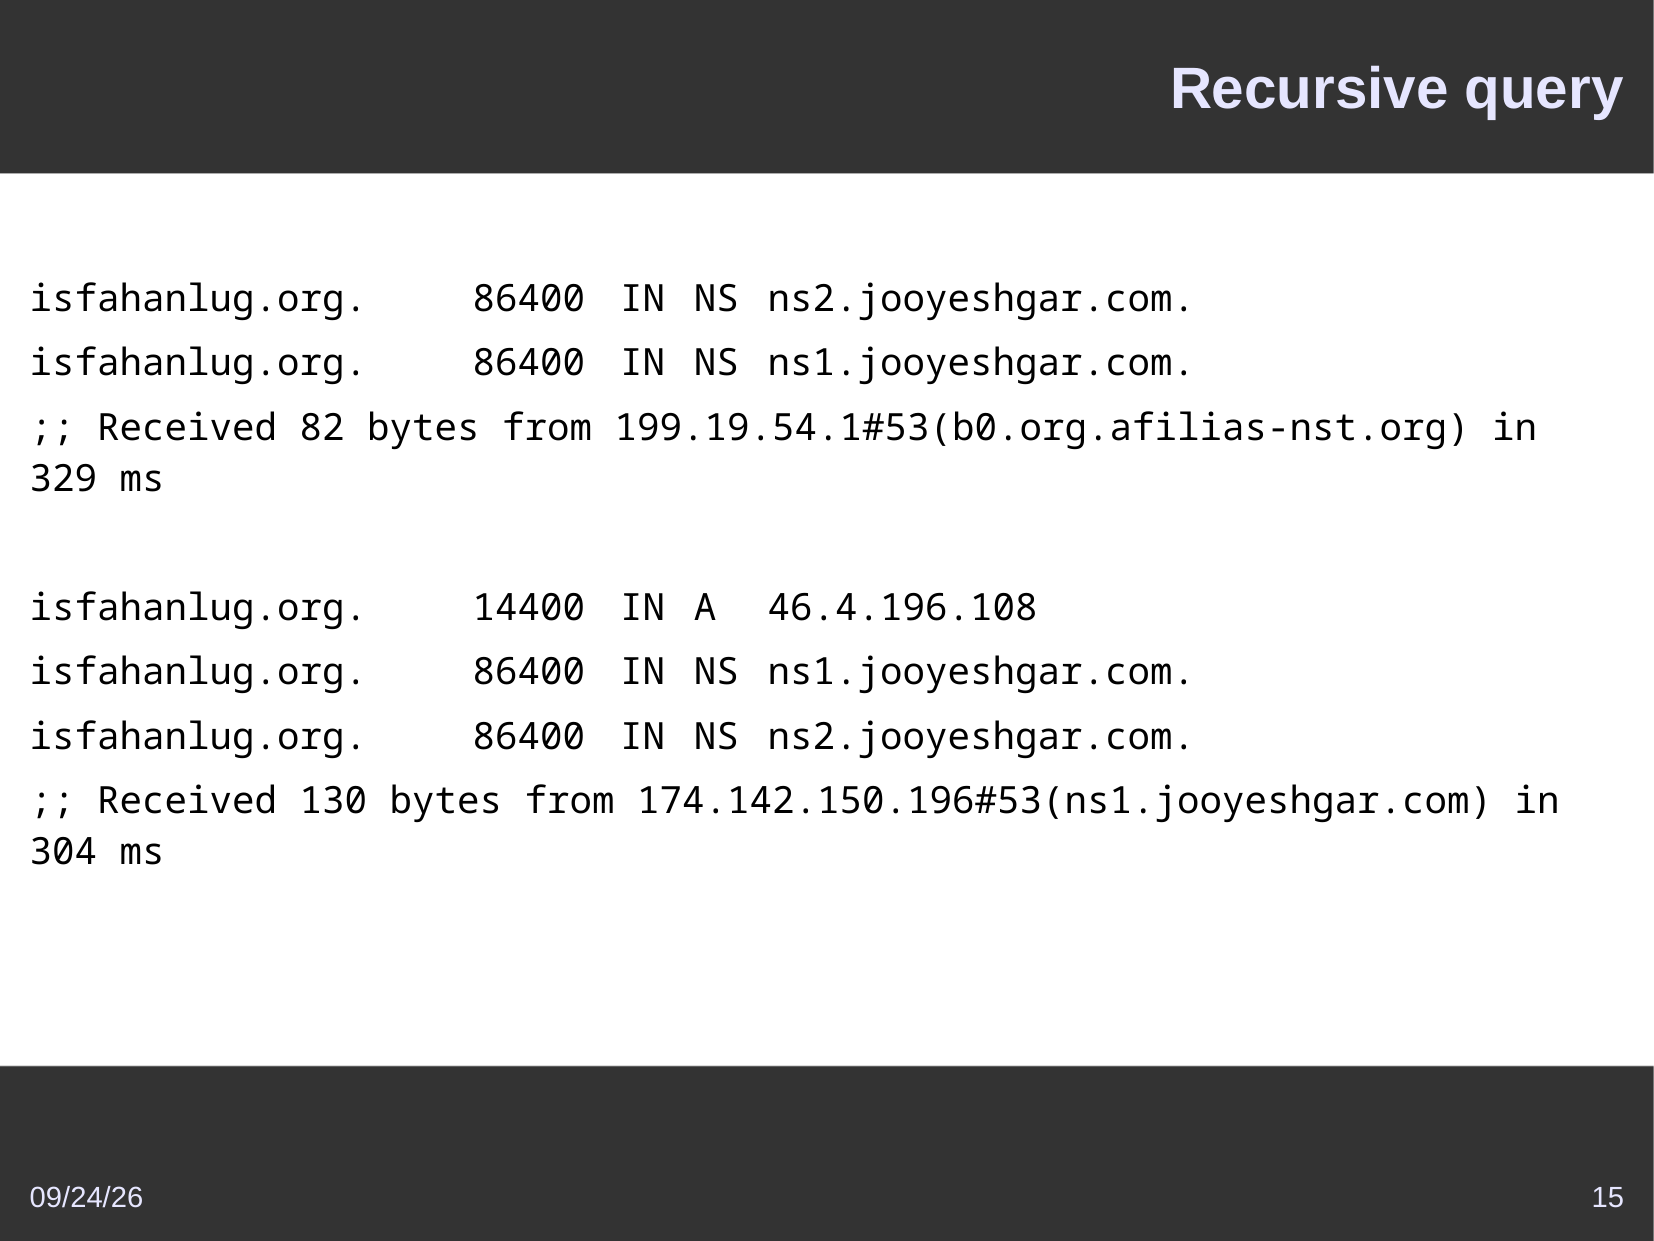

# Recursive query
isfahanlug.org.		86400	IN	NS	ns2.jooyeshgar.com.
isfahanlug.org.		86400	IN	NS	ns1.jooyeshgar.com.
;; Received 82 bytes from 199.19.54.1#53(b0.org.afilias-nst.org) in 329 ms
isfahanlug.org.		14400	IN	A	46.4.196.108
isfahanlug.org.		86400	IN	NS	ns1.jooyeshgar.com.
isfahanlug.org.		86400	IN	NS	ns2.jooyeshgar.com.
;; Received 130 bytes from 174.142.150.196#53(ns1.jooyeshgar.com) in 304 ms
15